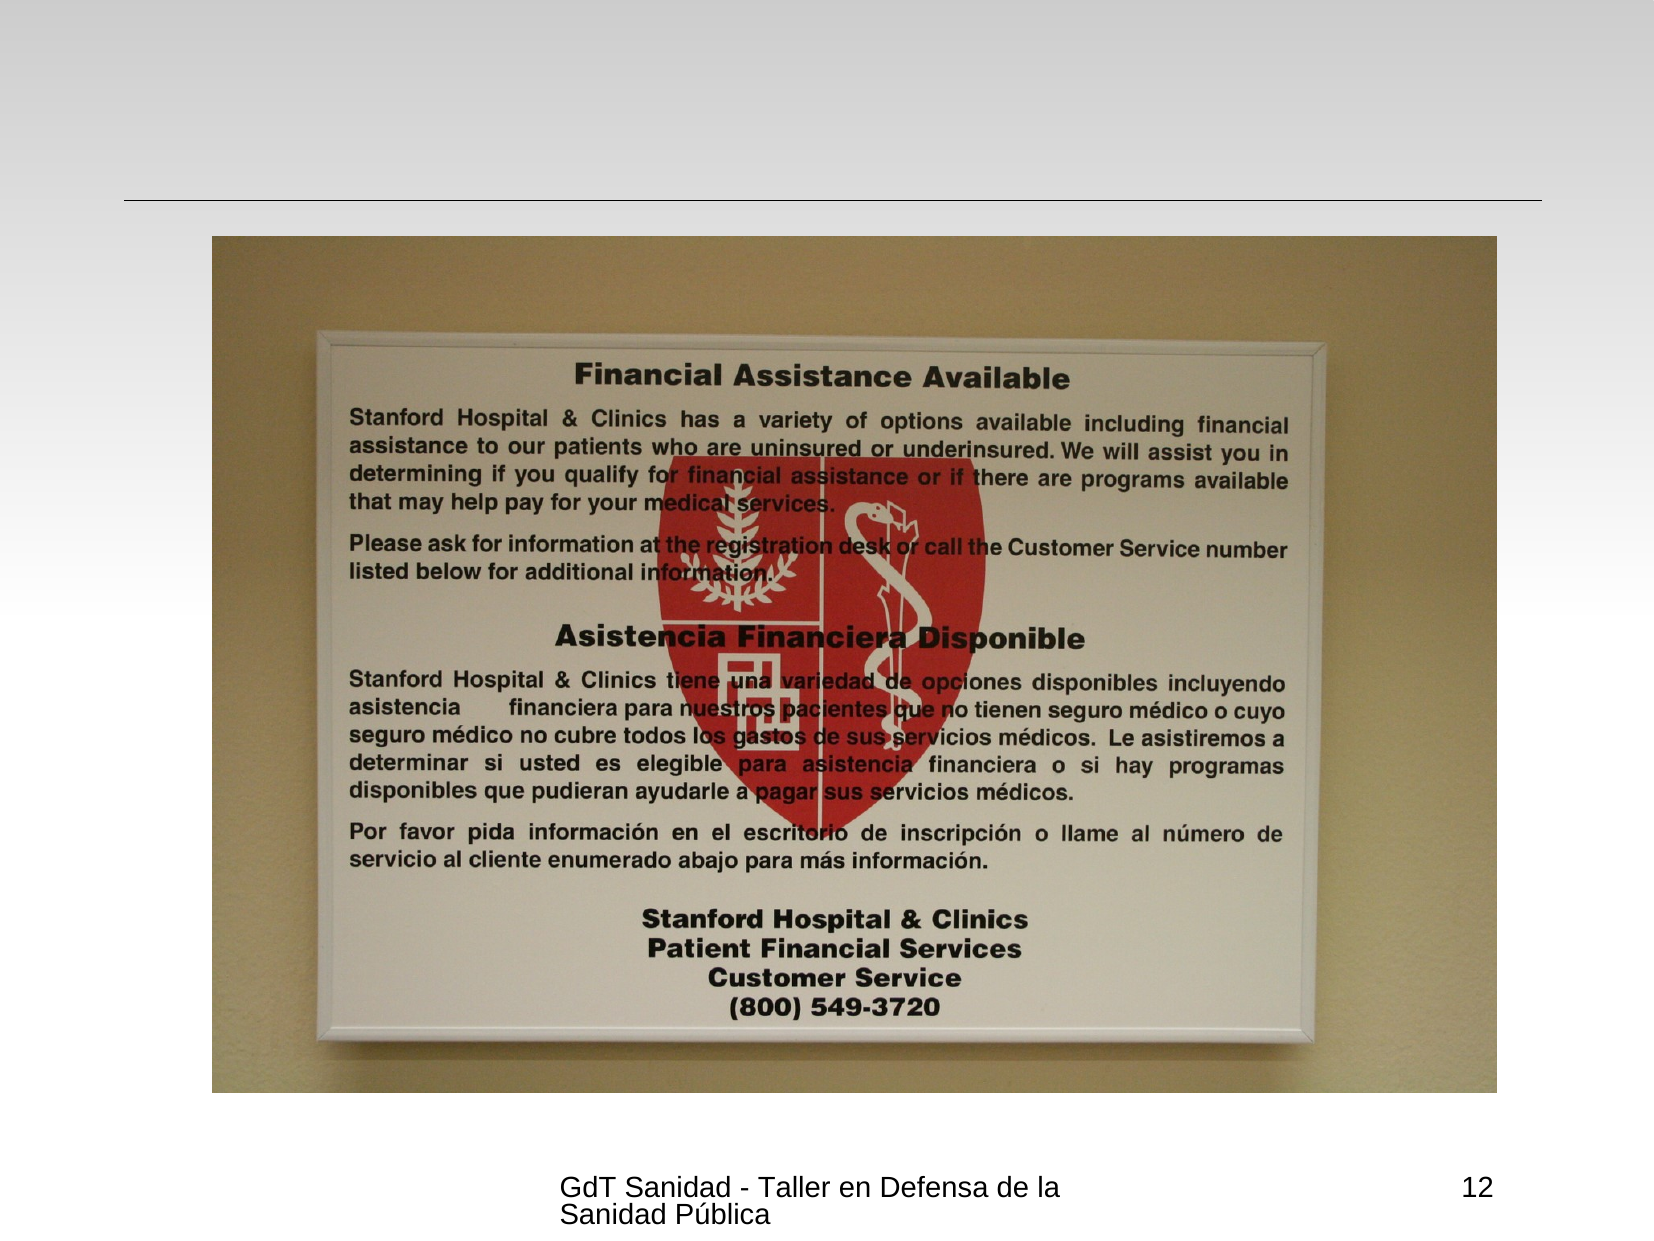

#
GdT Sanidad - Taller en Defensa de la Sanidad Pública
12